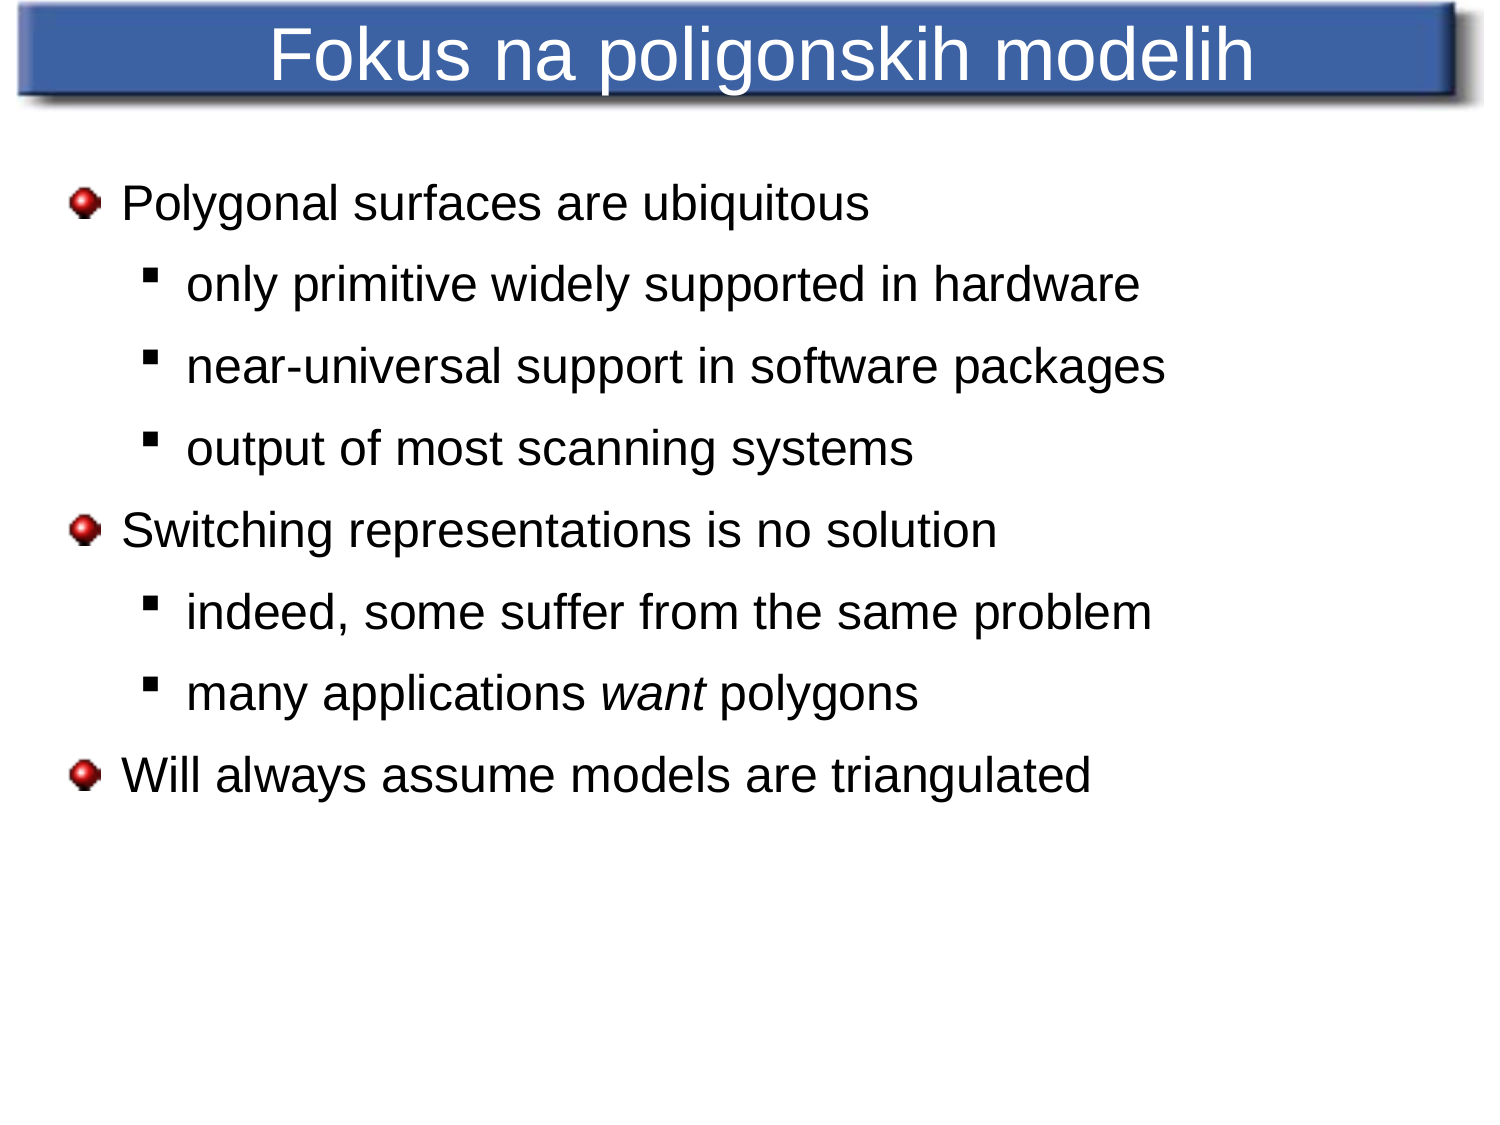

# Fokus na poligonskih modelih
Polygonal surfaces are ubiquitous
only primitive widely supported in hardware
near-universal support in software packages
output of most scanning systems
Switching representations is no solution
indeed, some suffer from the same problem
many applications want polygons
Will always assume models are triangulated